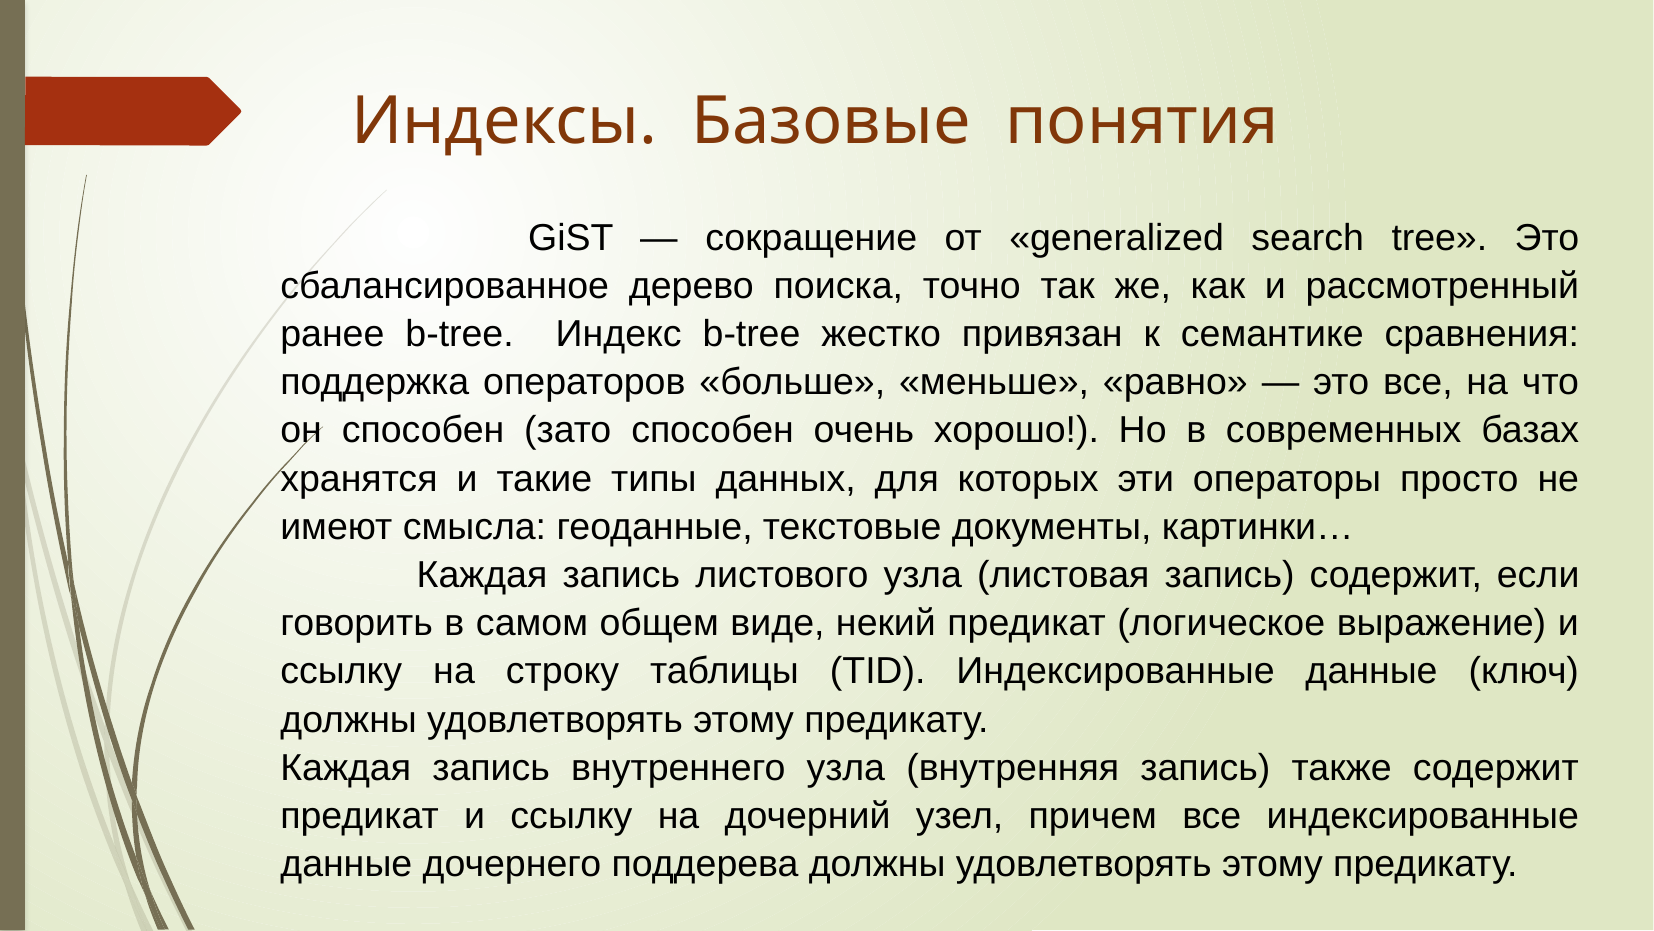

# Индексы. Базовые понятия
 GiST — сокращение от «generalized search tree». Это сбалансированное дерево поиска, точно так же, как и рассмотренный ранее b-tree. Индекс b-tree жестко привязан к семантике сравнения: поддержка операторов «больше», «меньше», «равно» — это все, на что он способен (зато способен очень хорошо!). Но в современных базах хранятся и такие типы данных, для которых эти операторы просто не имеют смысла: геоданные, текстовые документы, картинки…
 Каждая запись листового узла (листовая запись) содержит, если говорить в самом общем виде, некий предикат (логическое выражение) и ссылку на строку таблицы (TID). Индексированные данные (ключ) должны удовлетворять этому предикату.
Каждая запись внутреннего узла (внутренняя запись) также содержит предикат и ссылку на дочерний узел, причем все индексированные данные дочернего поддерева должны удовлетворять этому предикату.